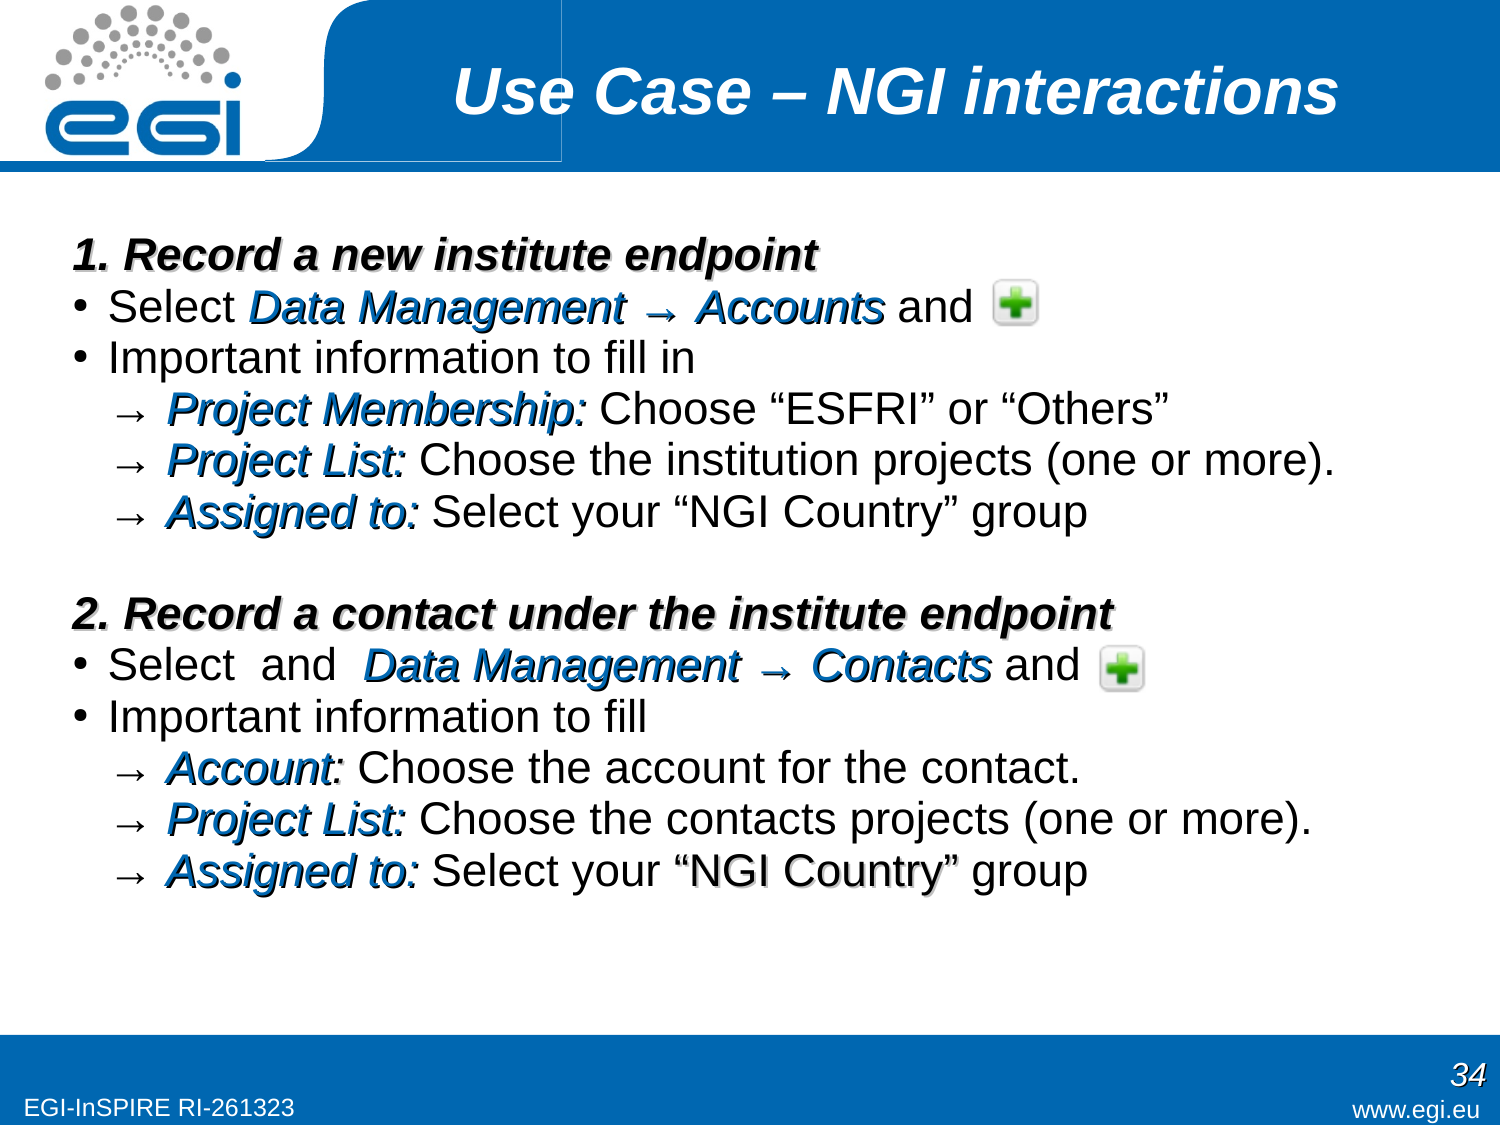

Use Case – NGI interactions
1. Record a new institute endpoint
Select Data Management → Accounts and
Important information to fill in
→ Project Membership: Choose “ESFRI” or “Others”
→ Project List: Choose the institution projects (one or more).
→ Assigned to: Select your “NGI Country” group
2. Record a contact under the institute endpoint
Select and Data Management → Contacts and
Important information to fill
→ Account: Choose the account for the contact.
→ Project List: Choose the contacts projects (one or more).
→ Assigned to: Select your “NGI Country” group
34